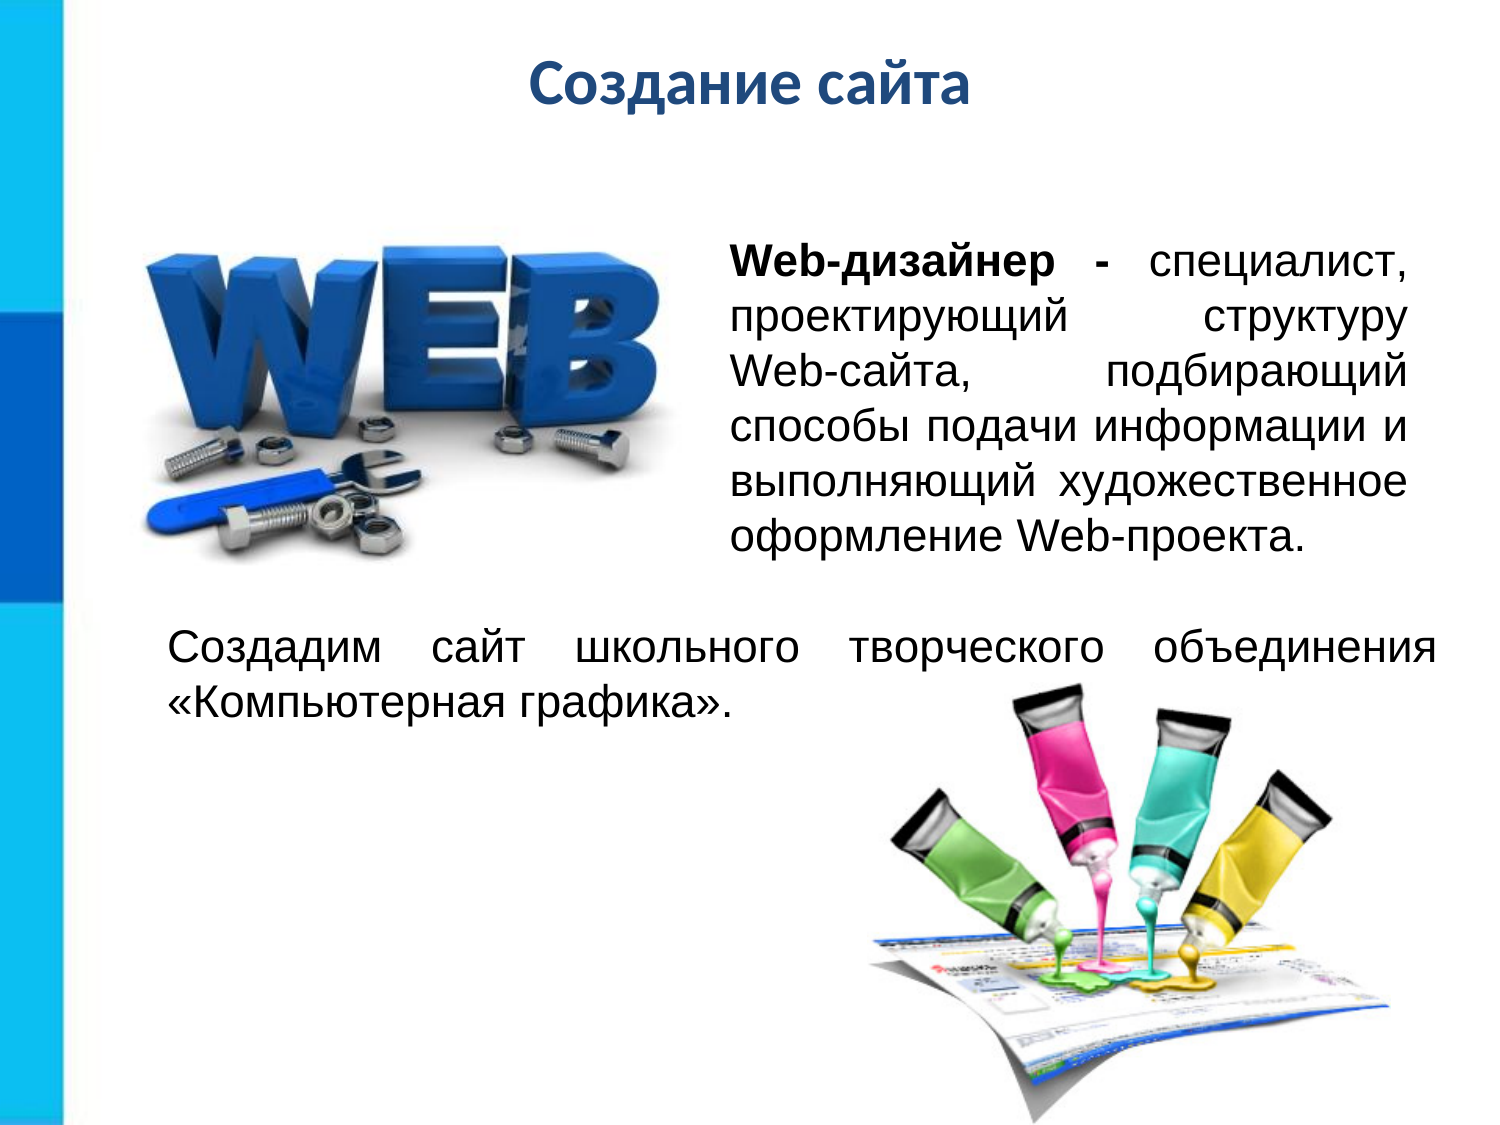

Создание сайта
Web-дизайнер - специалист, проектирующий структуру Web-сайта, подбирающий способы подачи информации и выполняющий художественное оформление Web-проекта.
Создадим сайт школьного творческого объединения «Компьютерная графика».